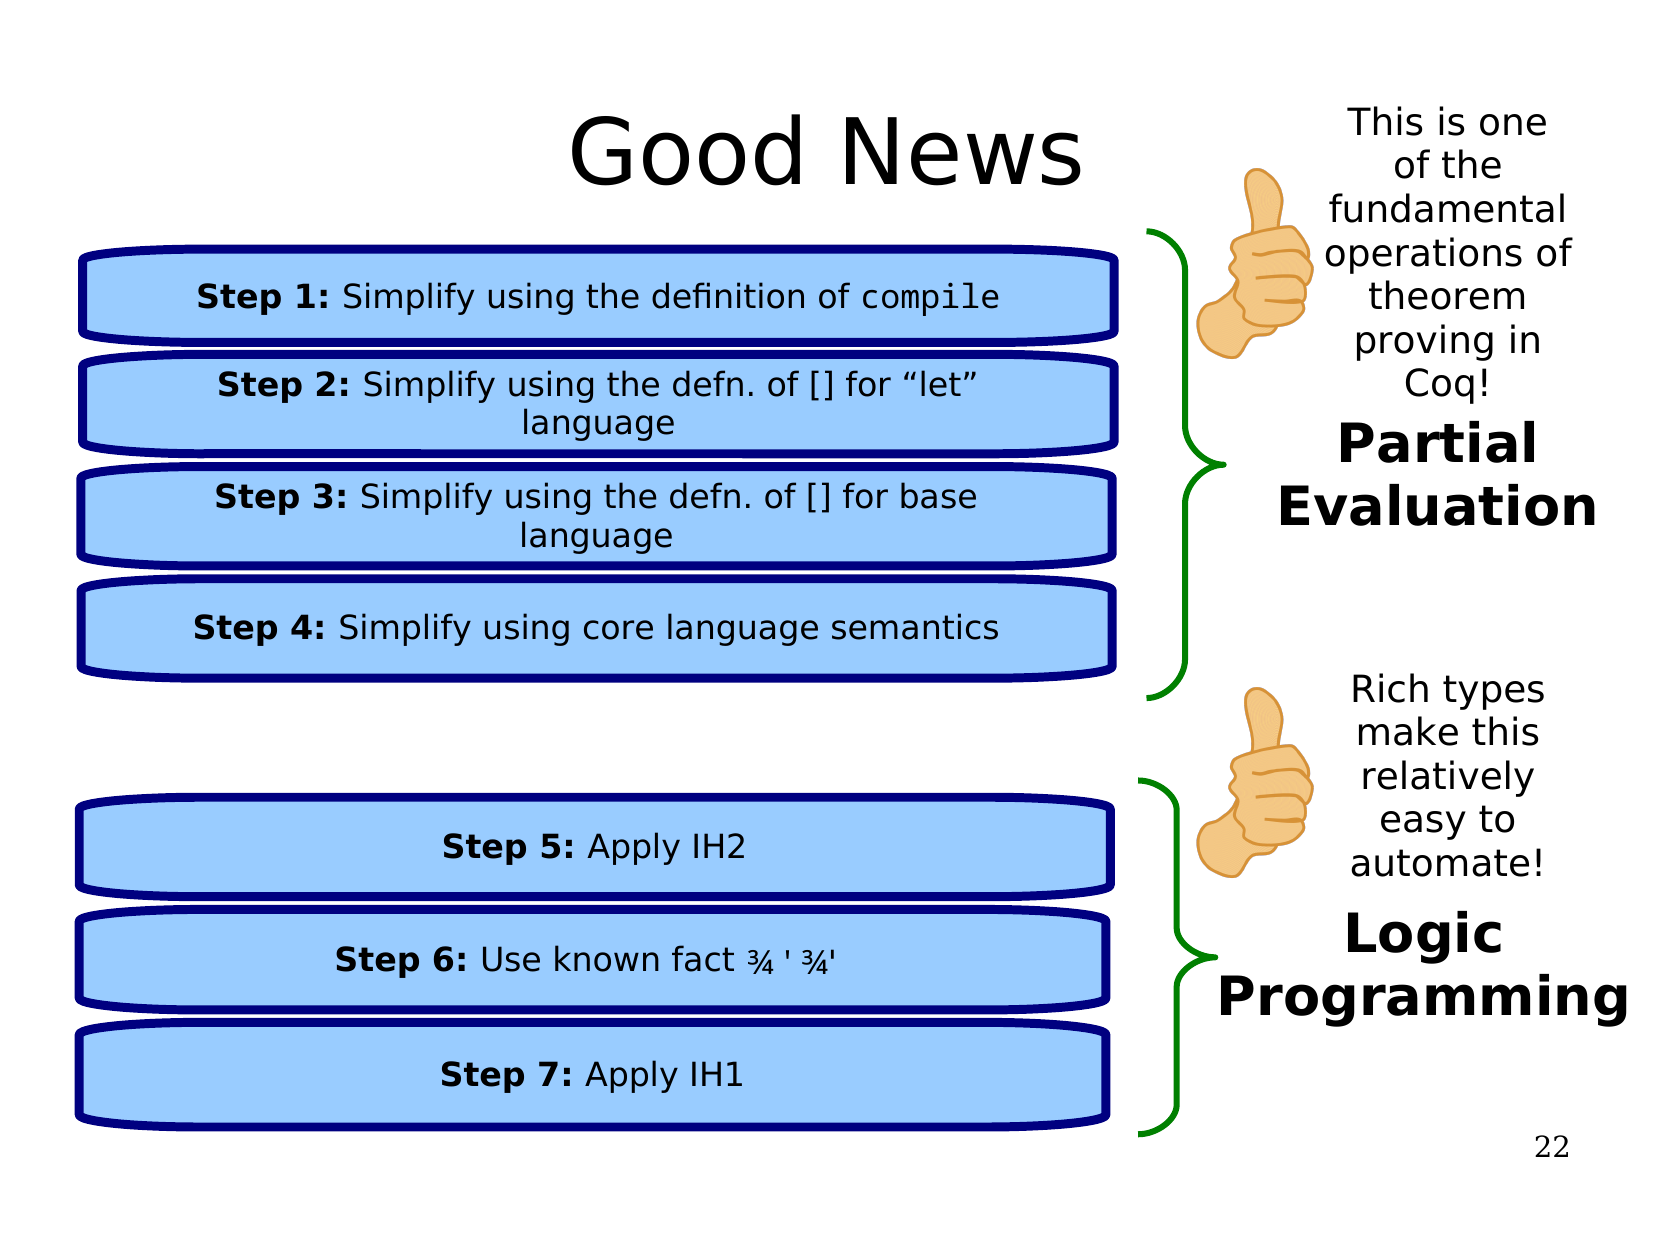

# Good News
This is one of the fundamental operations of theorem proving in Coq!
Partial Evaluation
Step 1: Simplify using the definition of compile
Step 2: Simplify using the defn. of [] for “let” language
Step 3: Simplify using the defn. of [] for base language
Step 4: Simplify using core language semantics
Rich types make this relatively easy to automate!
Logic Programming
Step 5: Apply IH2
Step 6: Use known fact
¾ ' ¾'
Step 7: Apply IH1
22